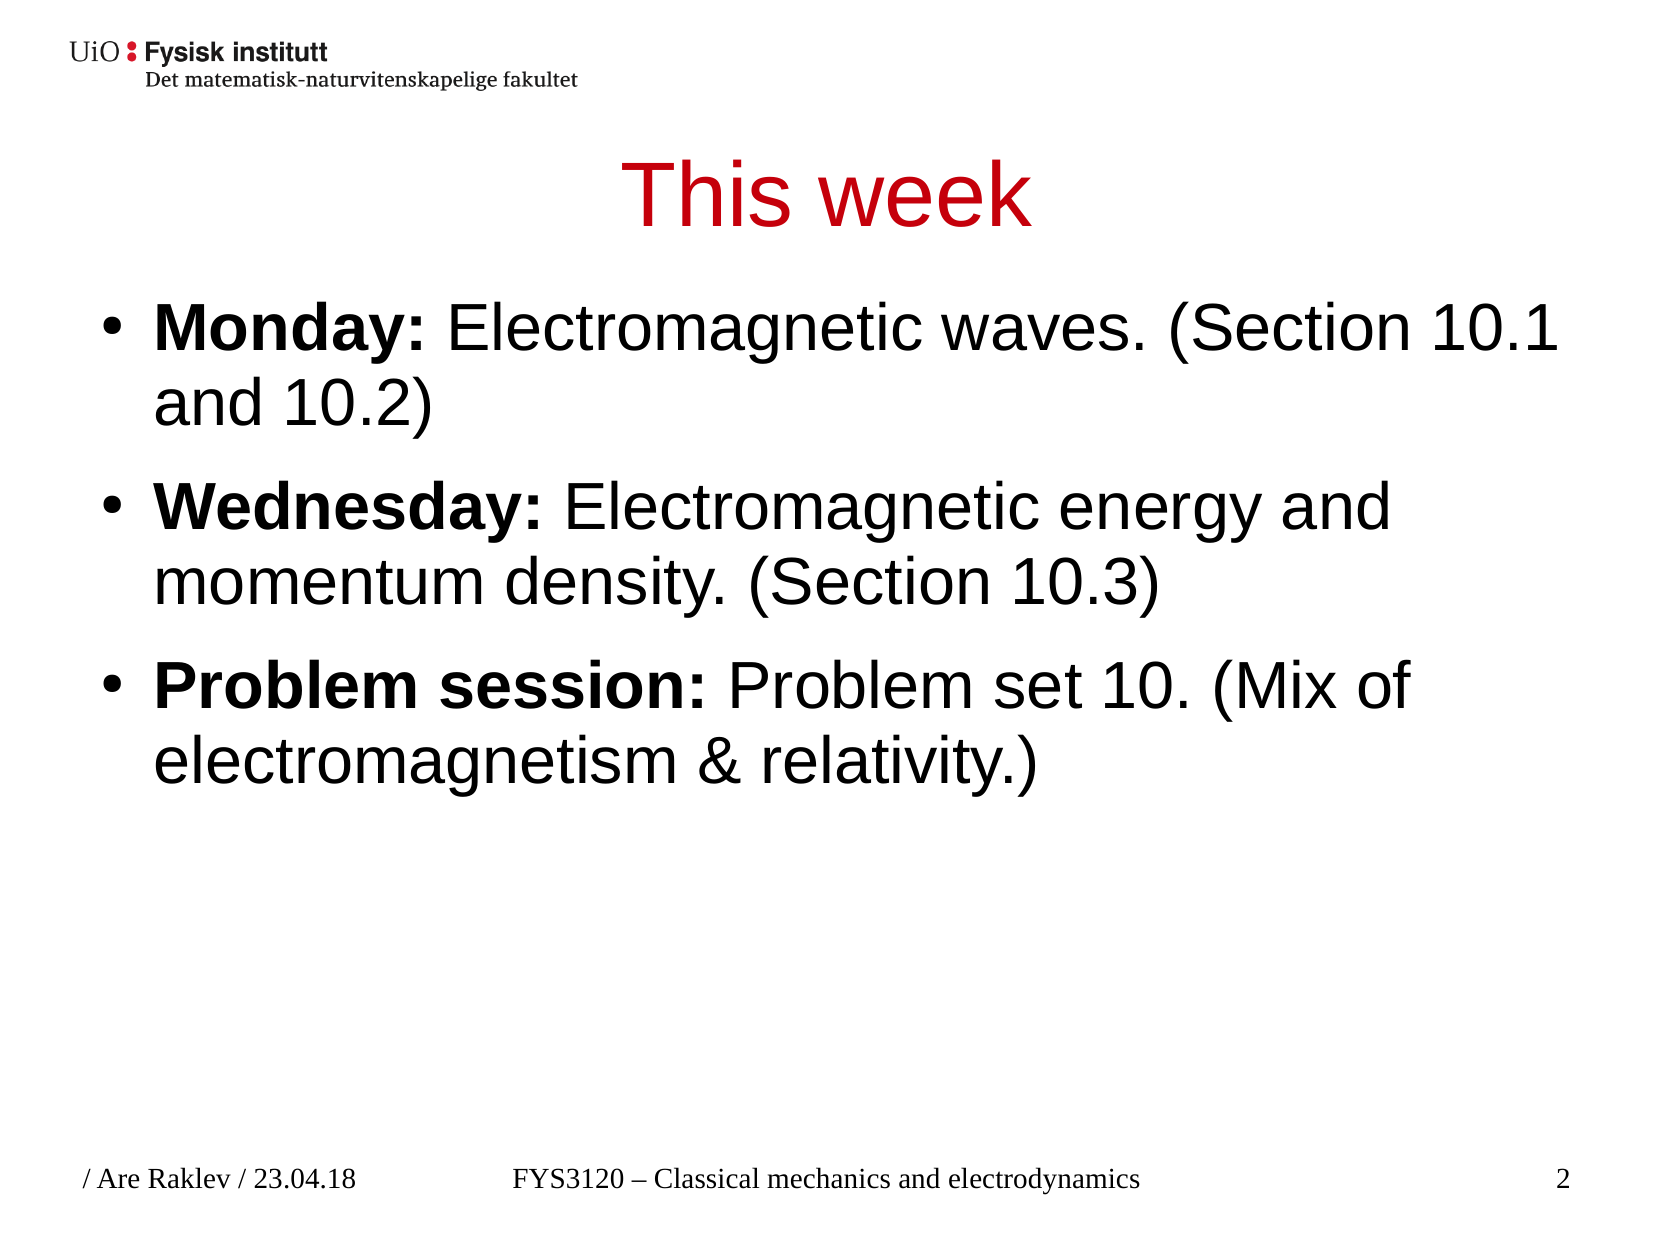

# This week
Monday: Electromagnetic waves. (Section 10.1 and 10.2)
Wednesday: Electromagnetic energy and momentum density. (Section 10.3)
Problem session: Problem set 10. (Mix of electromagnetism & relativity.)
/ Are Raklev / 23.04.18
FYS3120 – Classical mechanics and electrodynamics
2